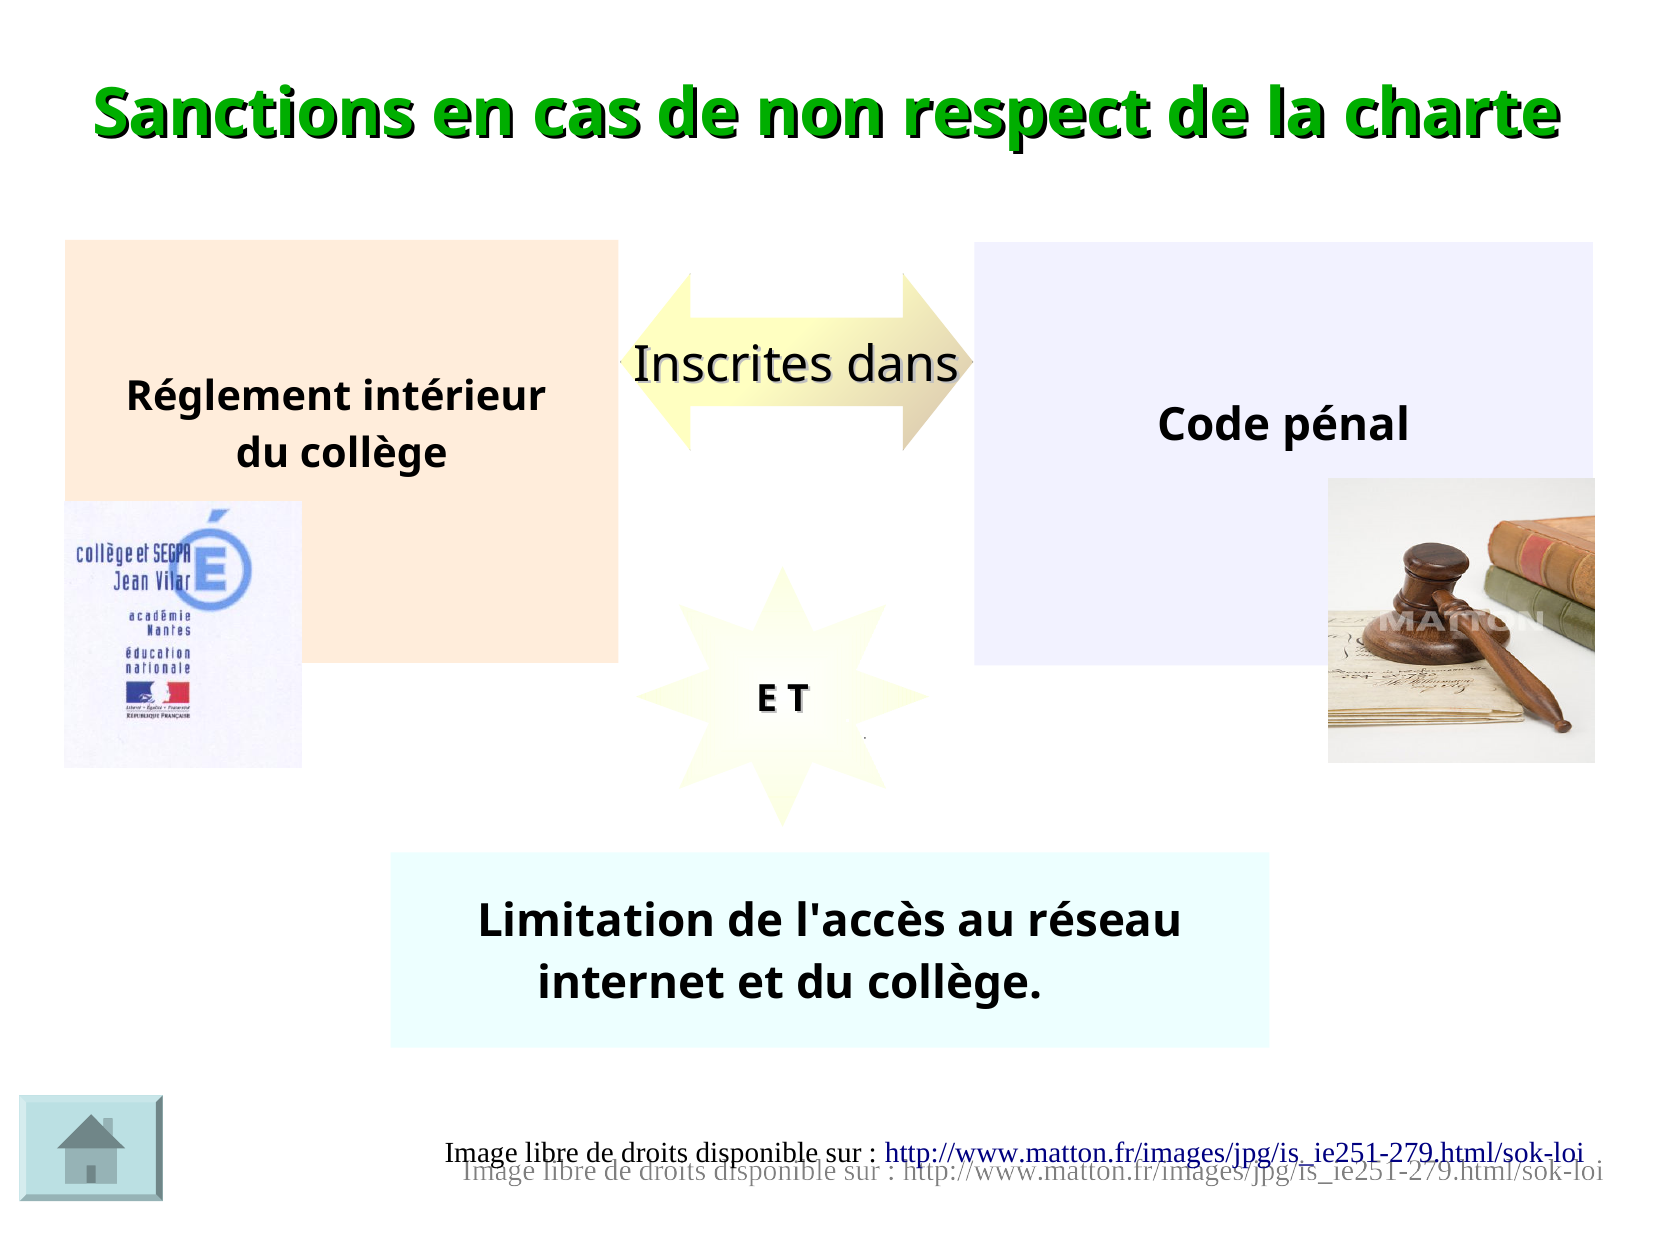

# Sanctions en cas de non respect de la charte
Réglement intérieur
du collège
Code pénal
Inscrites dans
ET
Limitation de l'accès au réseau
 internet et du collège.
Image libre de droits disponible sur : http://www.matton.fr/images/jpg/is_ie251-279.html/sok-loi